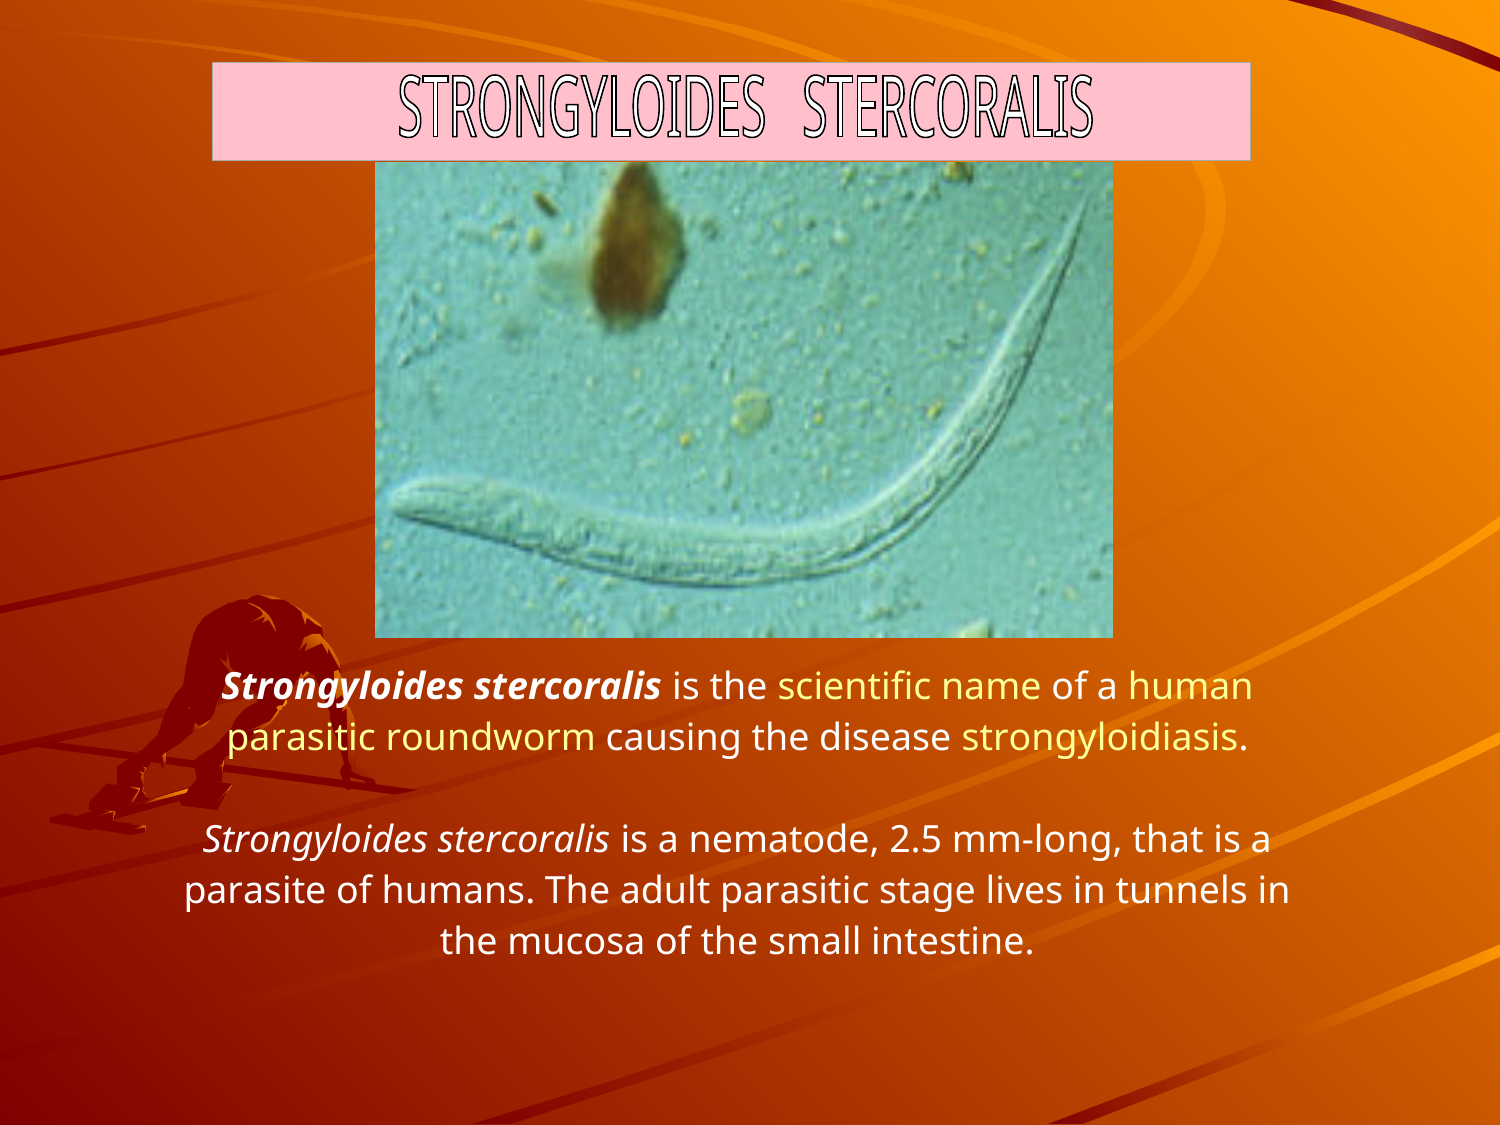

First stage larva (L1) of S. stercoralis
STRONGYLOIDES STERCORALIS
 Strongyloides stercoralis is the scientific name of a human parasitic roundworm causing the disease strongyloidiasis.
Strongyloides stercoralis is a nematode, 2.5 mm-long, that is a parasite of humans. The adult parasitic stage lives in tunnels in the mucosa of the small intestine.